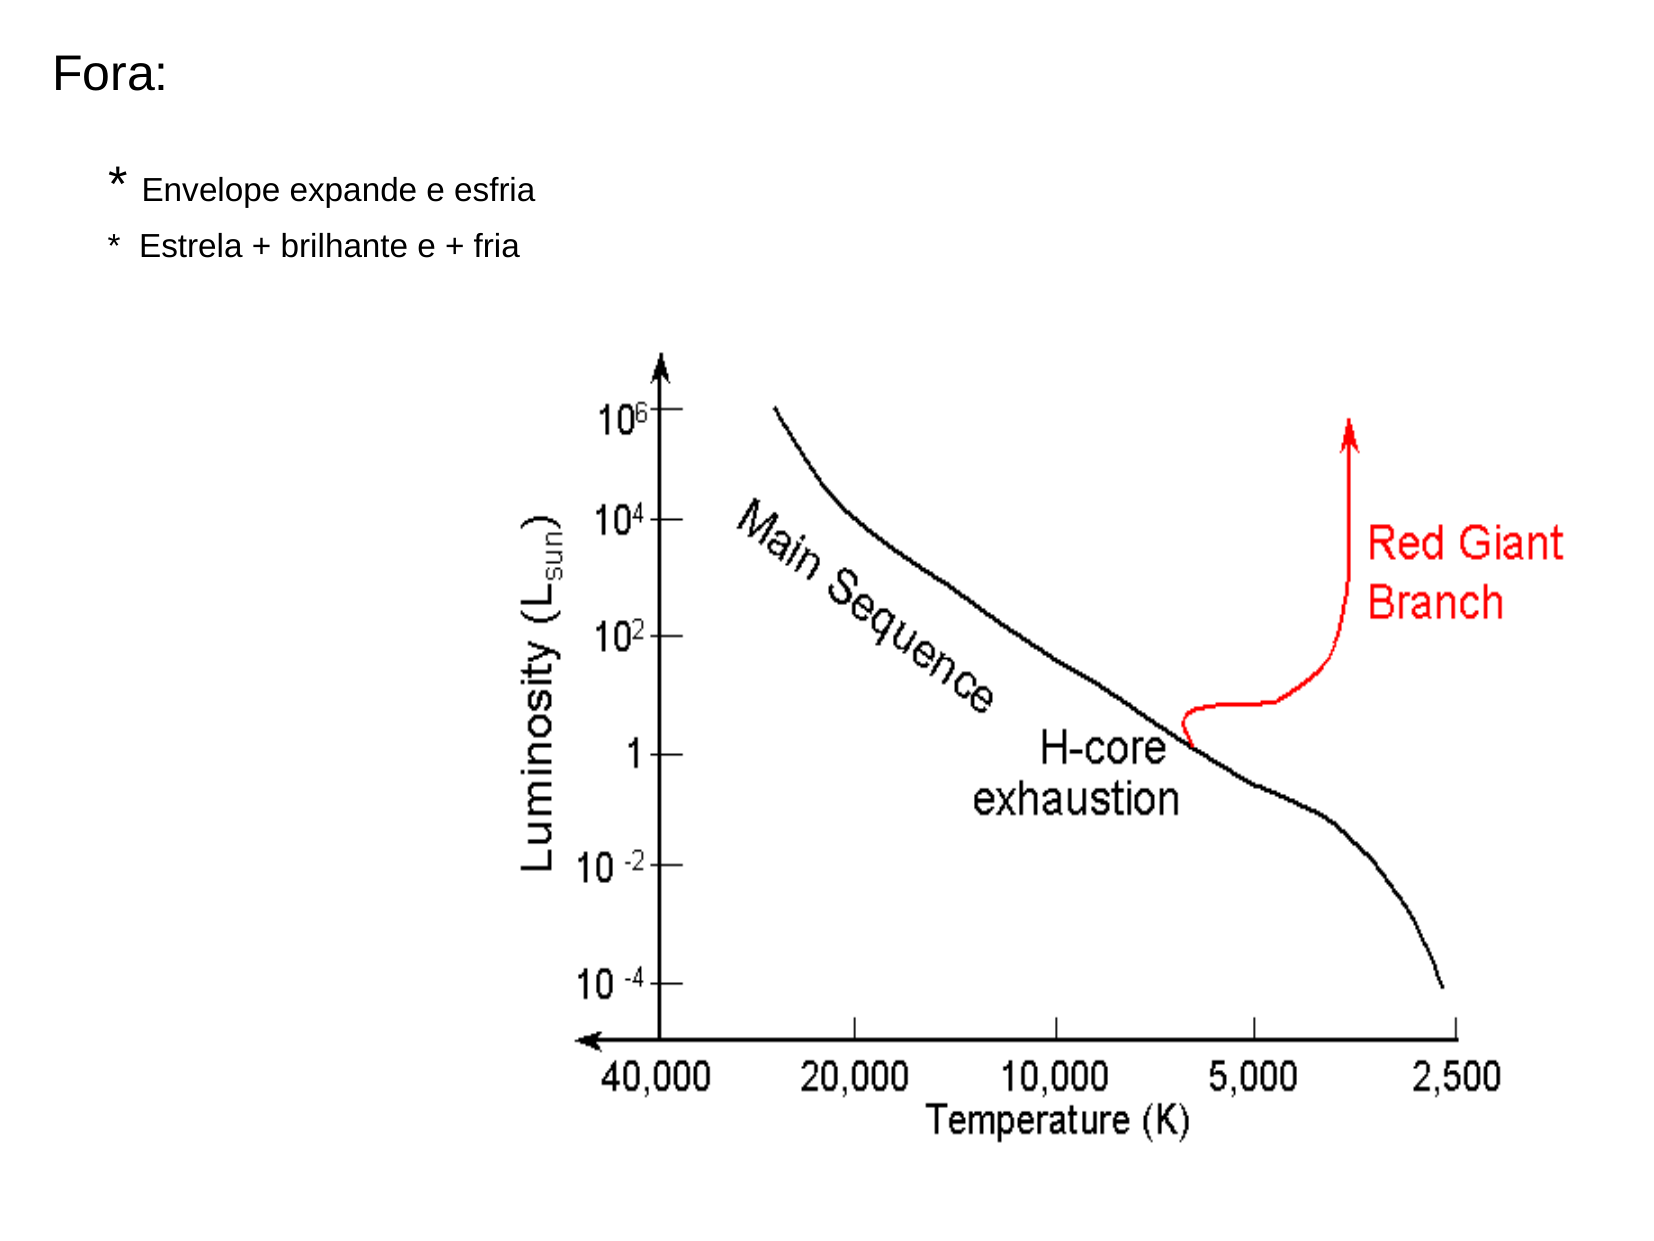

Fora:
 * Envelope expande e esfria
 * Estrela + brilhante e + fria